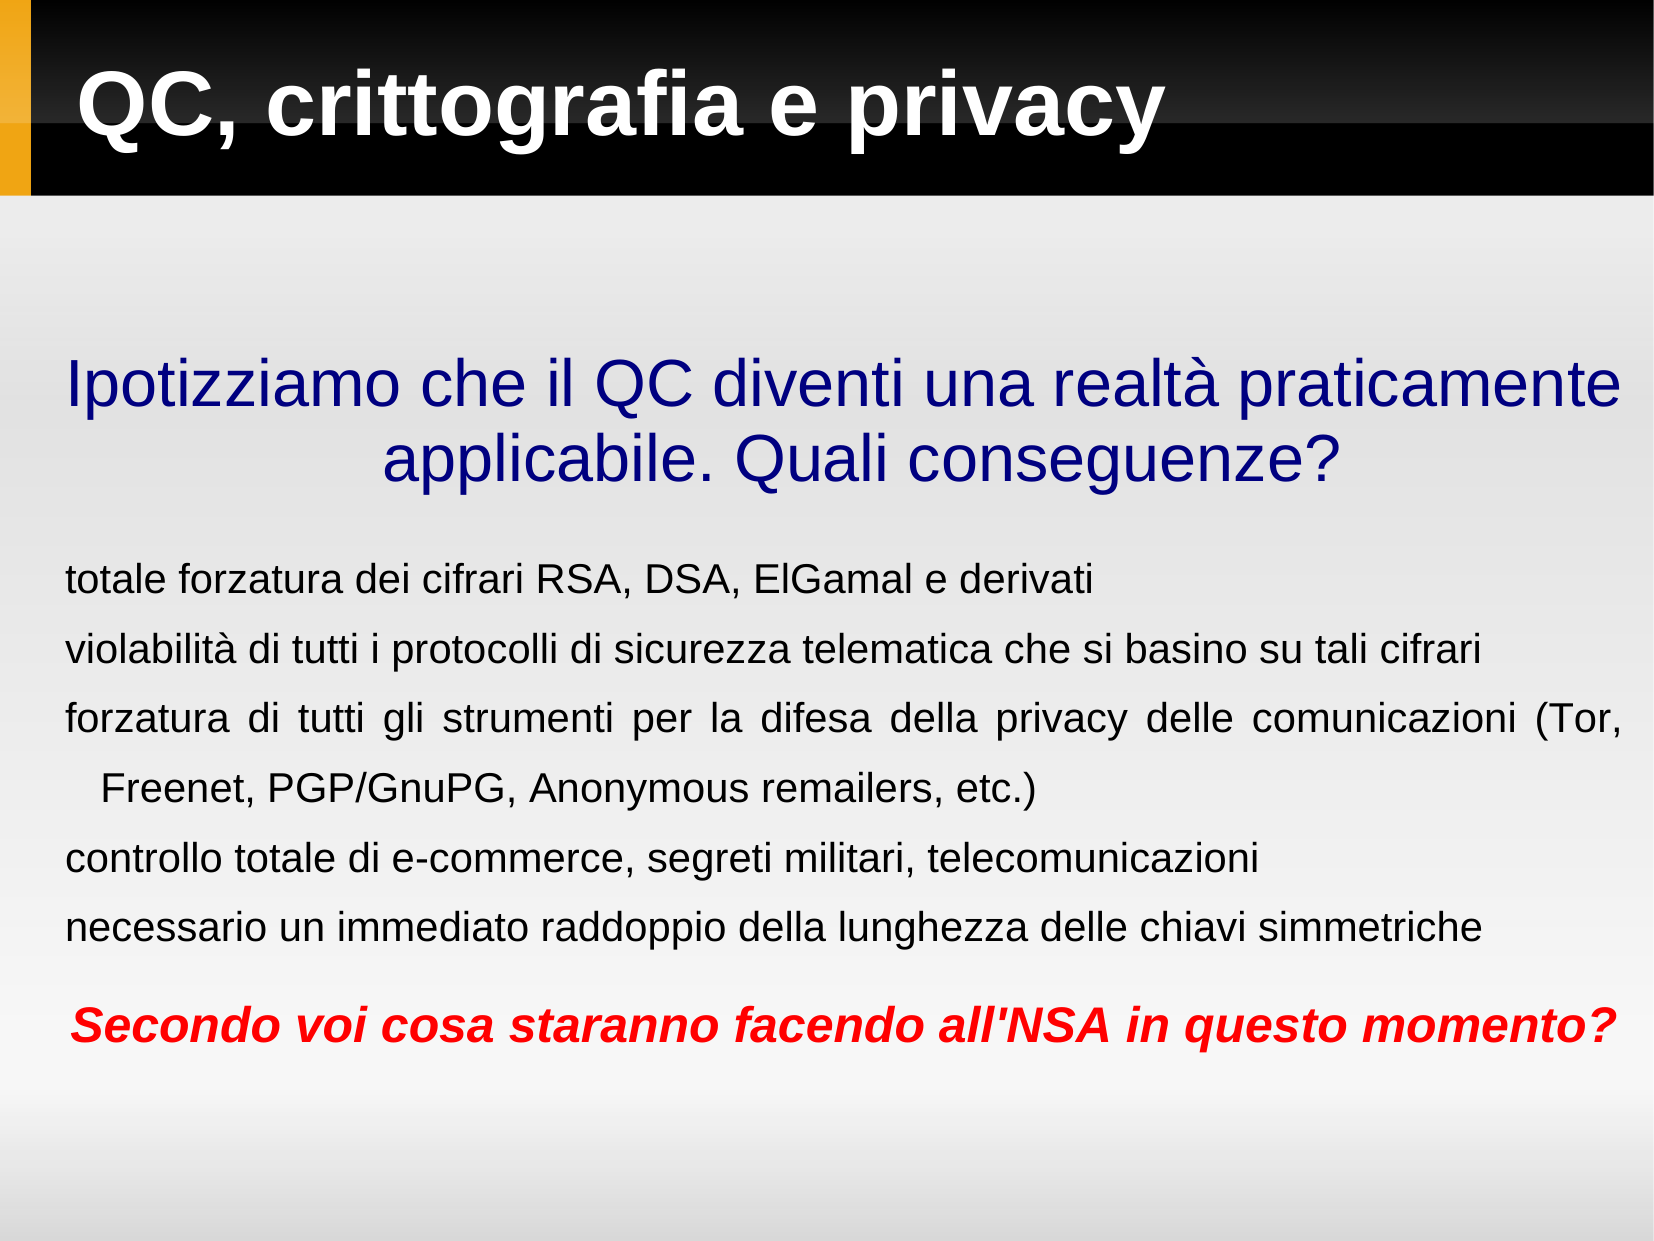

# QC, crittografia e privacy
Ipotizziamo che il QC diventi una realtà praticamente applicabile. Quali conseguenze?
totale forzatura dei cifrari RSA, DSA, ElGamal e derivati
violabilità di tutti i protocolli di sicurezza telematica che si basino su tali cifrari
forzatura di tutti gli strumenti per la difesa della privacy delle comunicazioni (Tor, Freenet, PGP/GnuPG, Anonymous remailers, etc.)
controllo totale di e-commerce, segreti militari, telecomunicazioni
necessario un immediato raddoppio della lunghezza delle chiavi simmetriche
Secondo voi cosa staranno facendo all'NSA in questo momento?